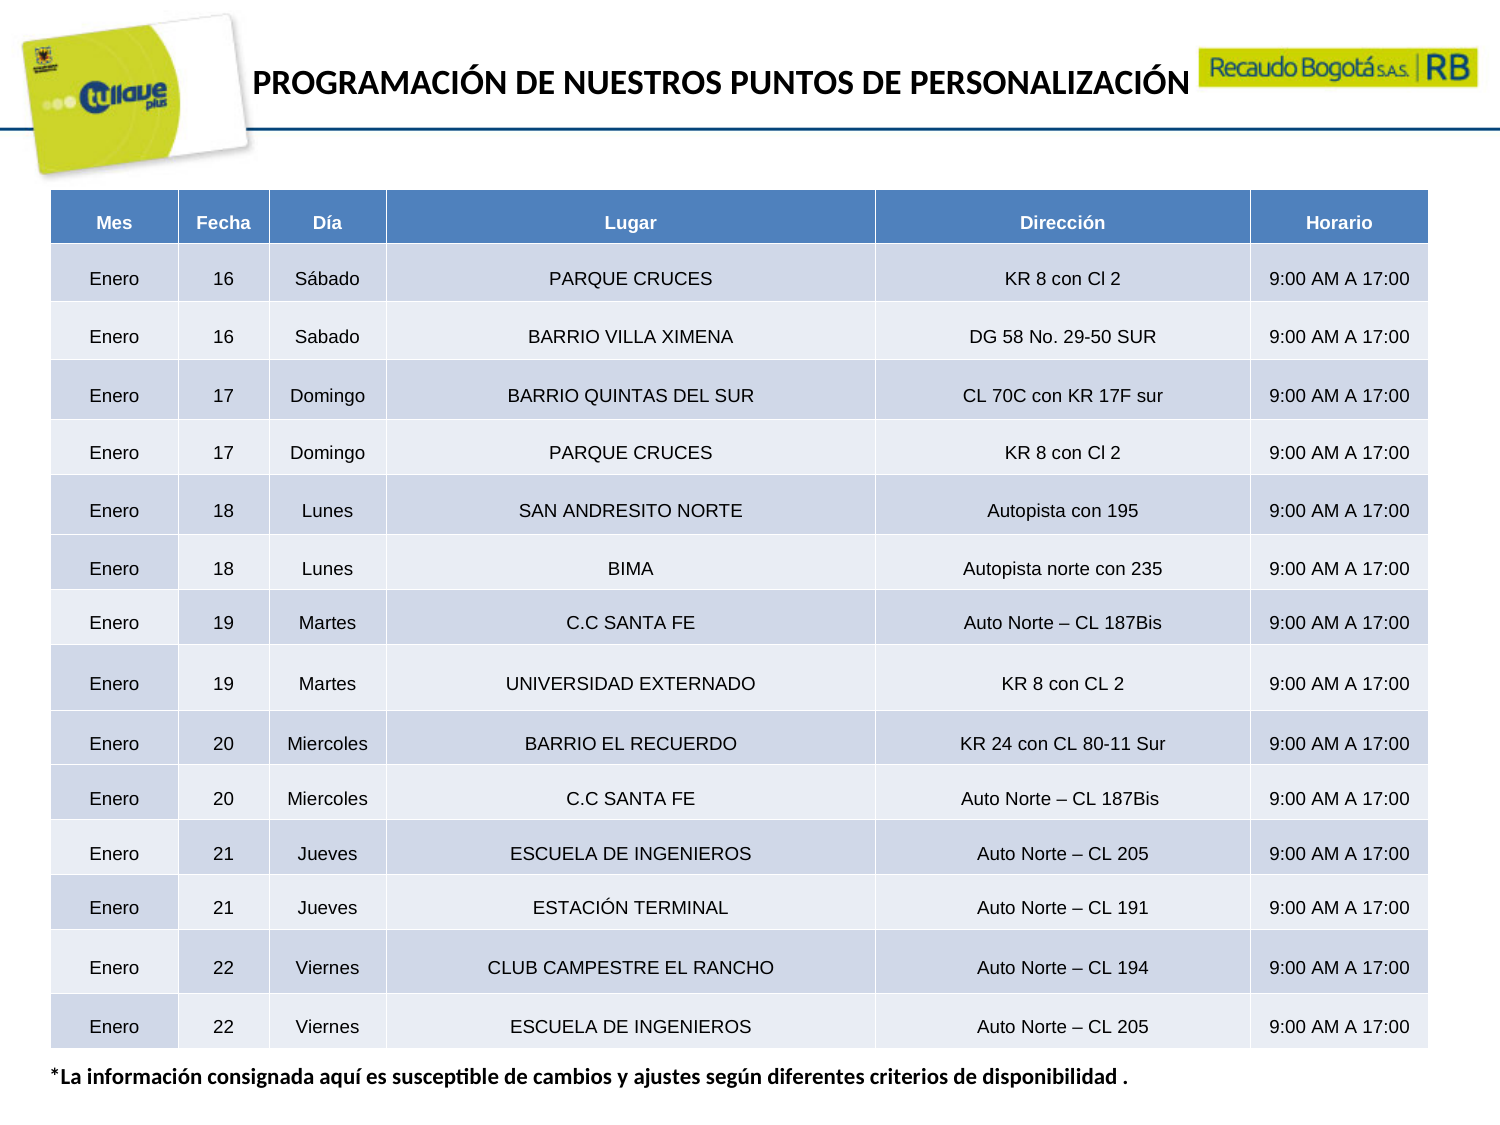

PROGRAMACIÓN DE NUESTROS PUNTOS DE PERSONALIZACIÓN
| Mes | Fecha | Día | Lugar | Dirección | Horario |
| --- | --- | --- | --- | --- | --- |
| Enero | 16 | Sábado | PARQUE CRUCES | KR 8 con Cl 2 | 9:00 AM A 17:00 |
| Enero | 16 | Sabado | BARRIO VILLA XIMENA | DG 58 No. 29-50 SUR | 9:00 AM A 17:00 |
| Enero | 17 | Domingo | BARRIO QUINTAS DEL SUR | CL 70C con KR 17F sur | 9:00 AM A 17:00 |
| Enero | 17 | Domingo | PARQUE CRUCES | KR 8 con Cl 2 | 9:00 AM A 17:00 |
| Enero | 18 | Lunes | SAN ANDRESITO NORTE | Autopista con 195 | 9:00 AM A 17:00 |
| Enero | 18 | Lunes | BIMA | Autopista norte con 235 | 9:00 AM A 17:00 |
| Enero | 19 | Martes | C.C SANTA FE | Auto Norte – CL 187Bis | 9:00 AM A 17:00 |
| Enero | 19 | Martes | UNIVERSIDAD EXTERNADO | KR 8 con CL 2 | 9:00 AM A 17:00 |
| Enero | 20 | Miercoles | BARRIO EL RECUERDO | KR 24 con CL 80-11 Sur | 9:00 AM A 17:00 |
| Enero | 20 | Miercoles | C.C SANTA FE | Auto Norte – CL 187Bis | 9:00 AM A 17:00 |
| Enero | 21 | Jueves | ESCUELA DE INGENIEROS | Auto Norte – CL 205 | 9:00 AM A 17:00 |
| Enero | 21 | Jueves | ESTACIÓN TERMINAL | Auto Norte – CL 191 | 9:00 AM A 17:00 |
| Enero | 22 | Viernes | CLUB CAMPESTRE EL RANCHO | Auto Norte – CL 194 | 9:00 AM A 17:00 |
| Enero | 22 | Viernes | ESCUELA DE INGENIEROS | Auto Norte – CL 205 | 9:00 AM A 17:00 |
*La información consignada aquí es susceptible de cambios y ajustes según diferentes criterios de disponibilidad .